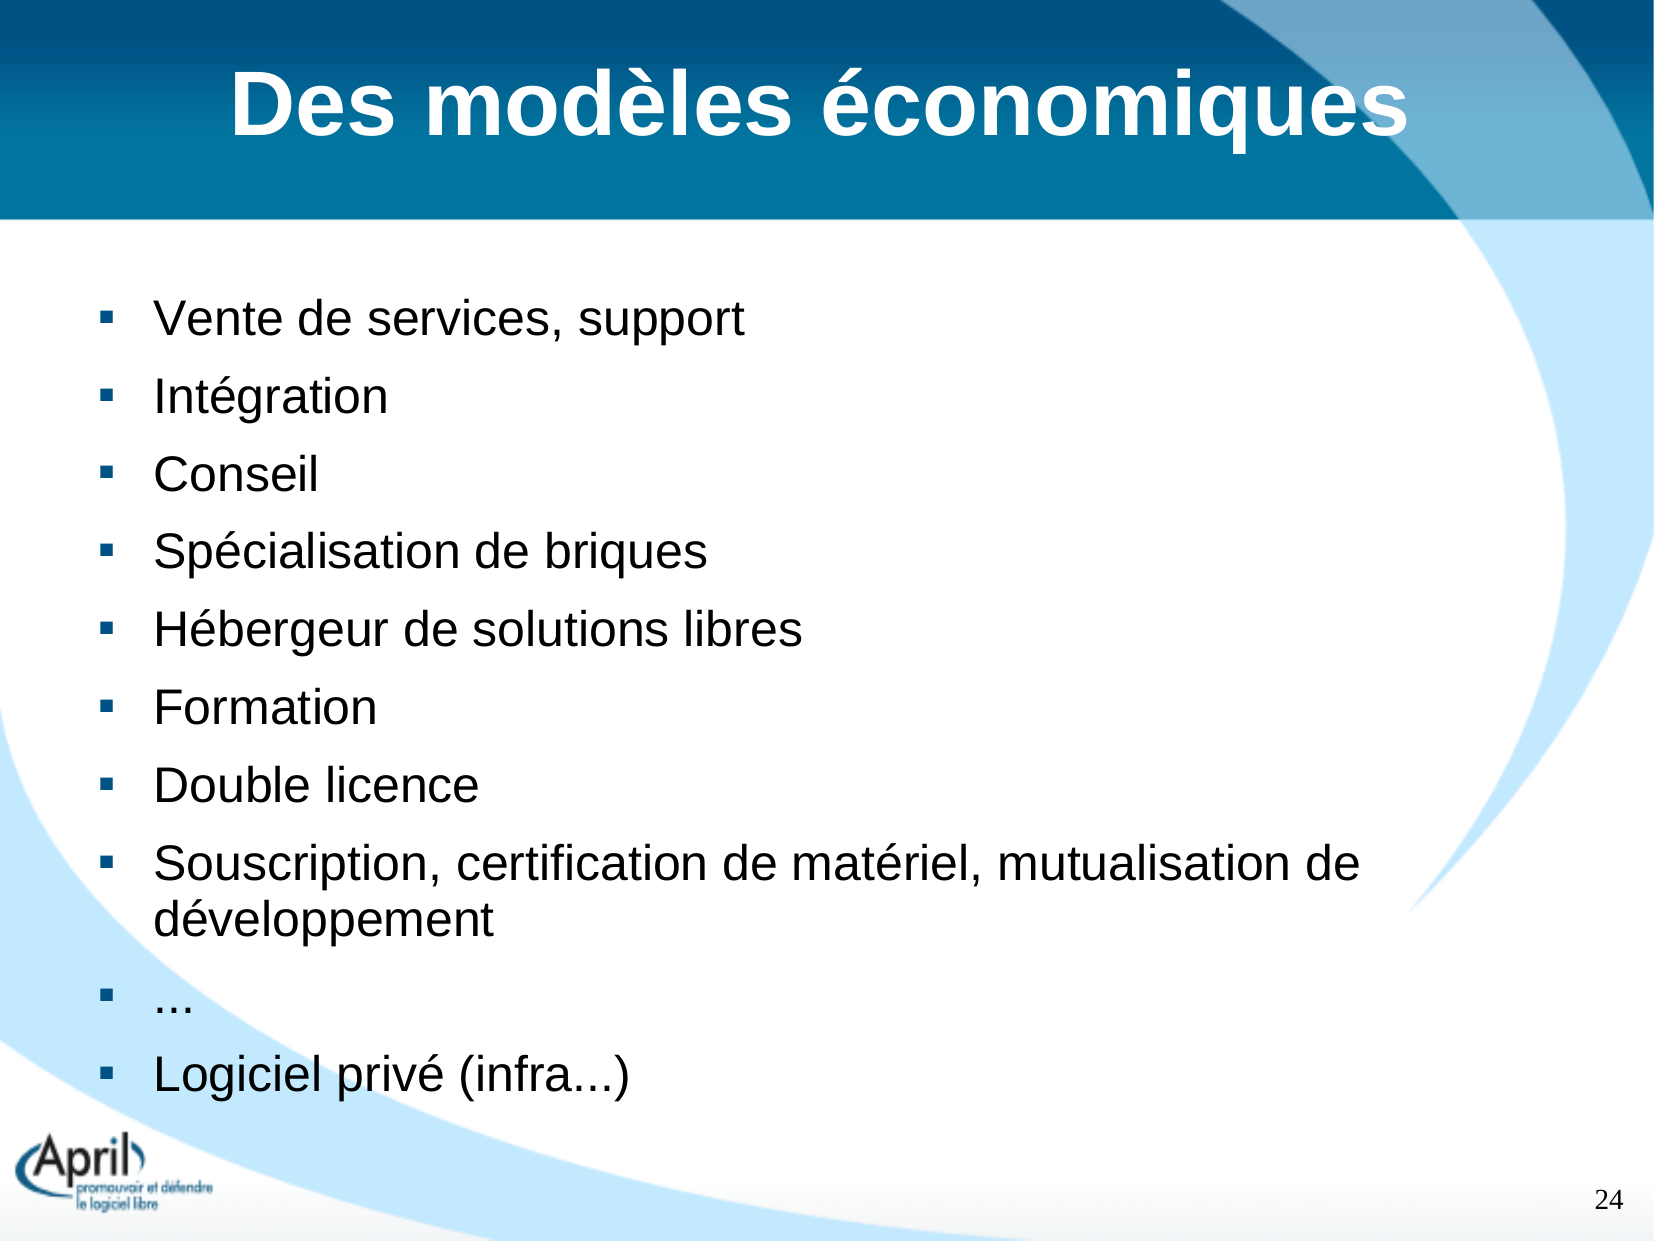

# Des modèles économiques
Vente de services, support
Intégration
Conseil
Spécialisation de briques
Hébergeur de solutions libres
Formation
Double licence
Souscription, certification de matériel, mutualisation de développement
...
Logiciel privé (infra...)
24